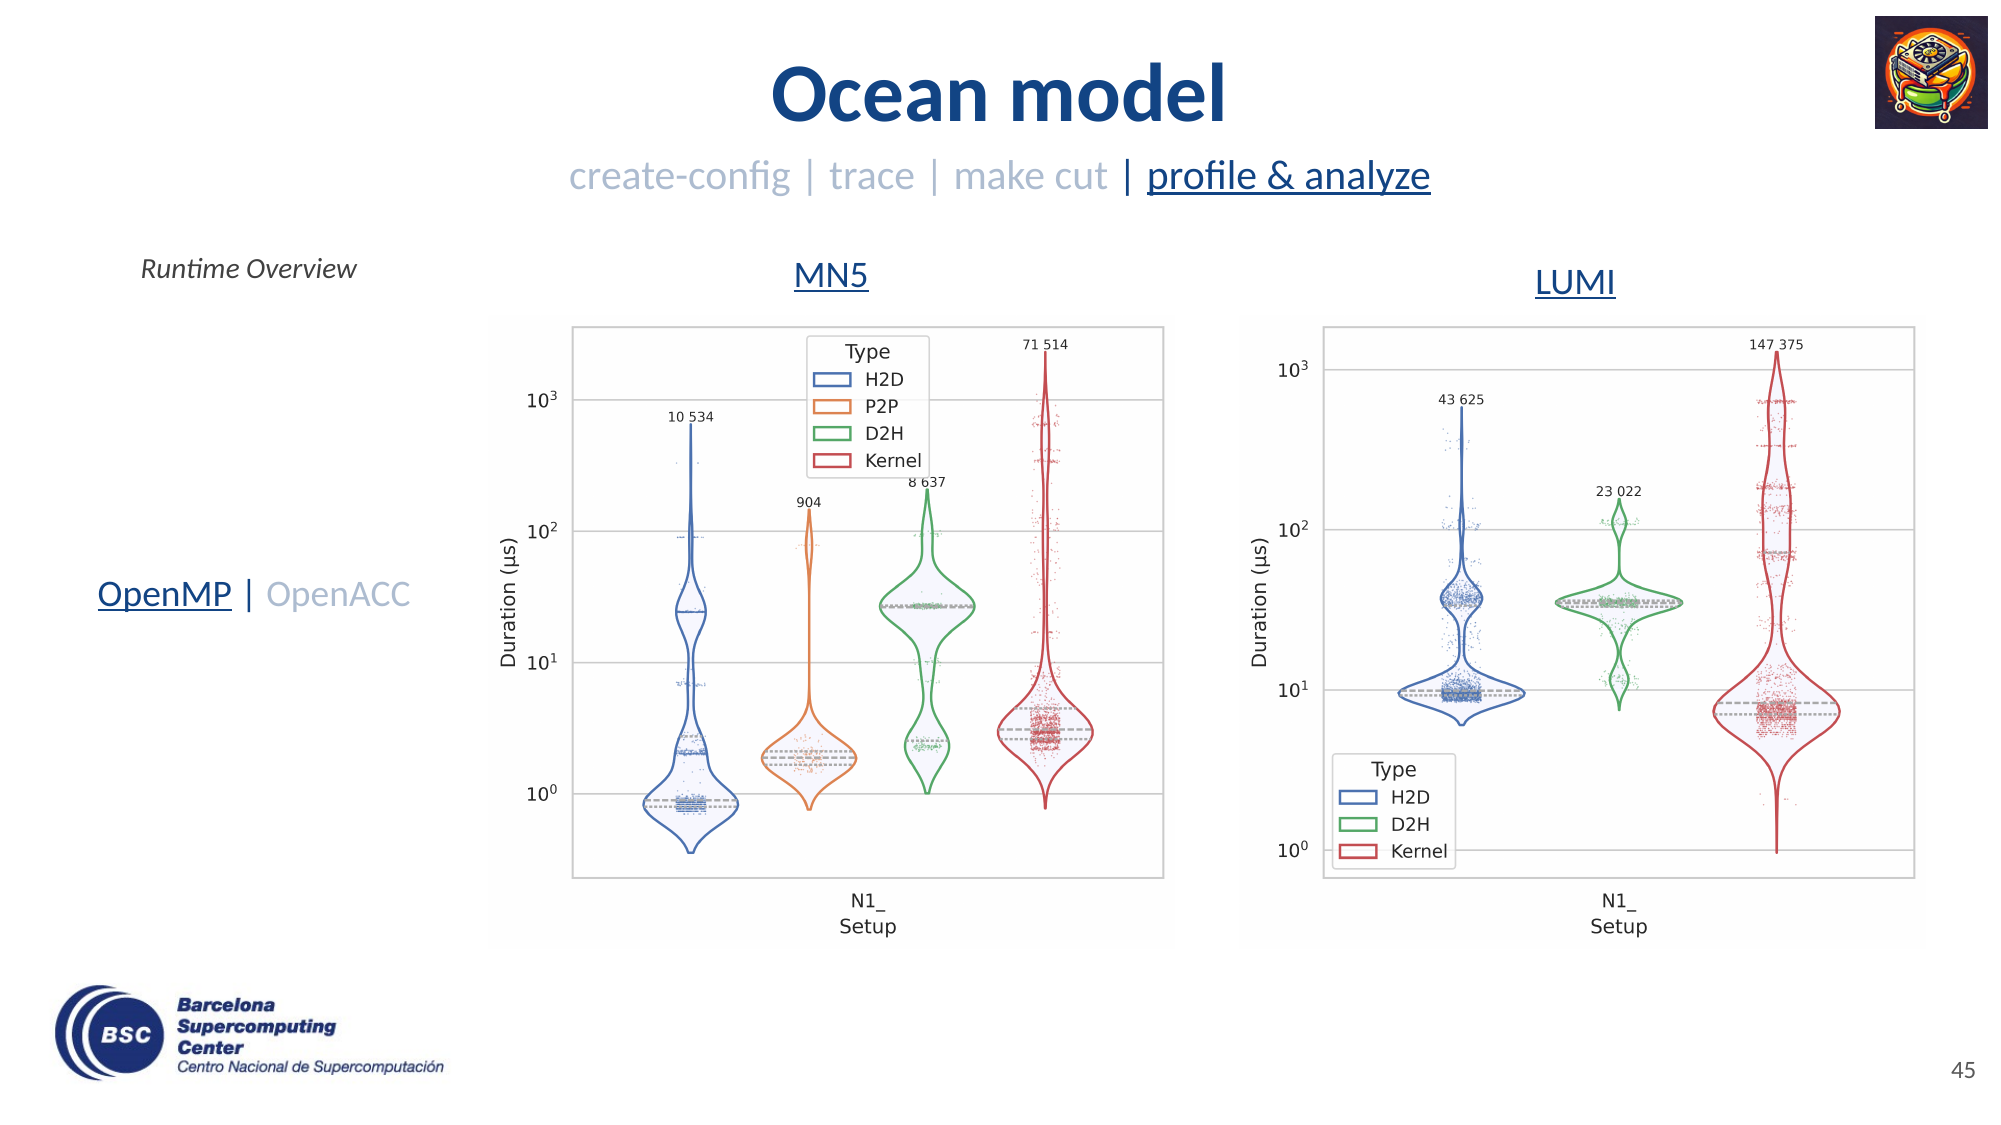

# Ocean model
create-config | trace | make cut | profile & analyze
OpenMP | OpenACC
Runtime Overview
MN5
LUMI